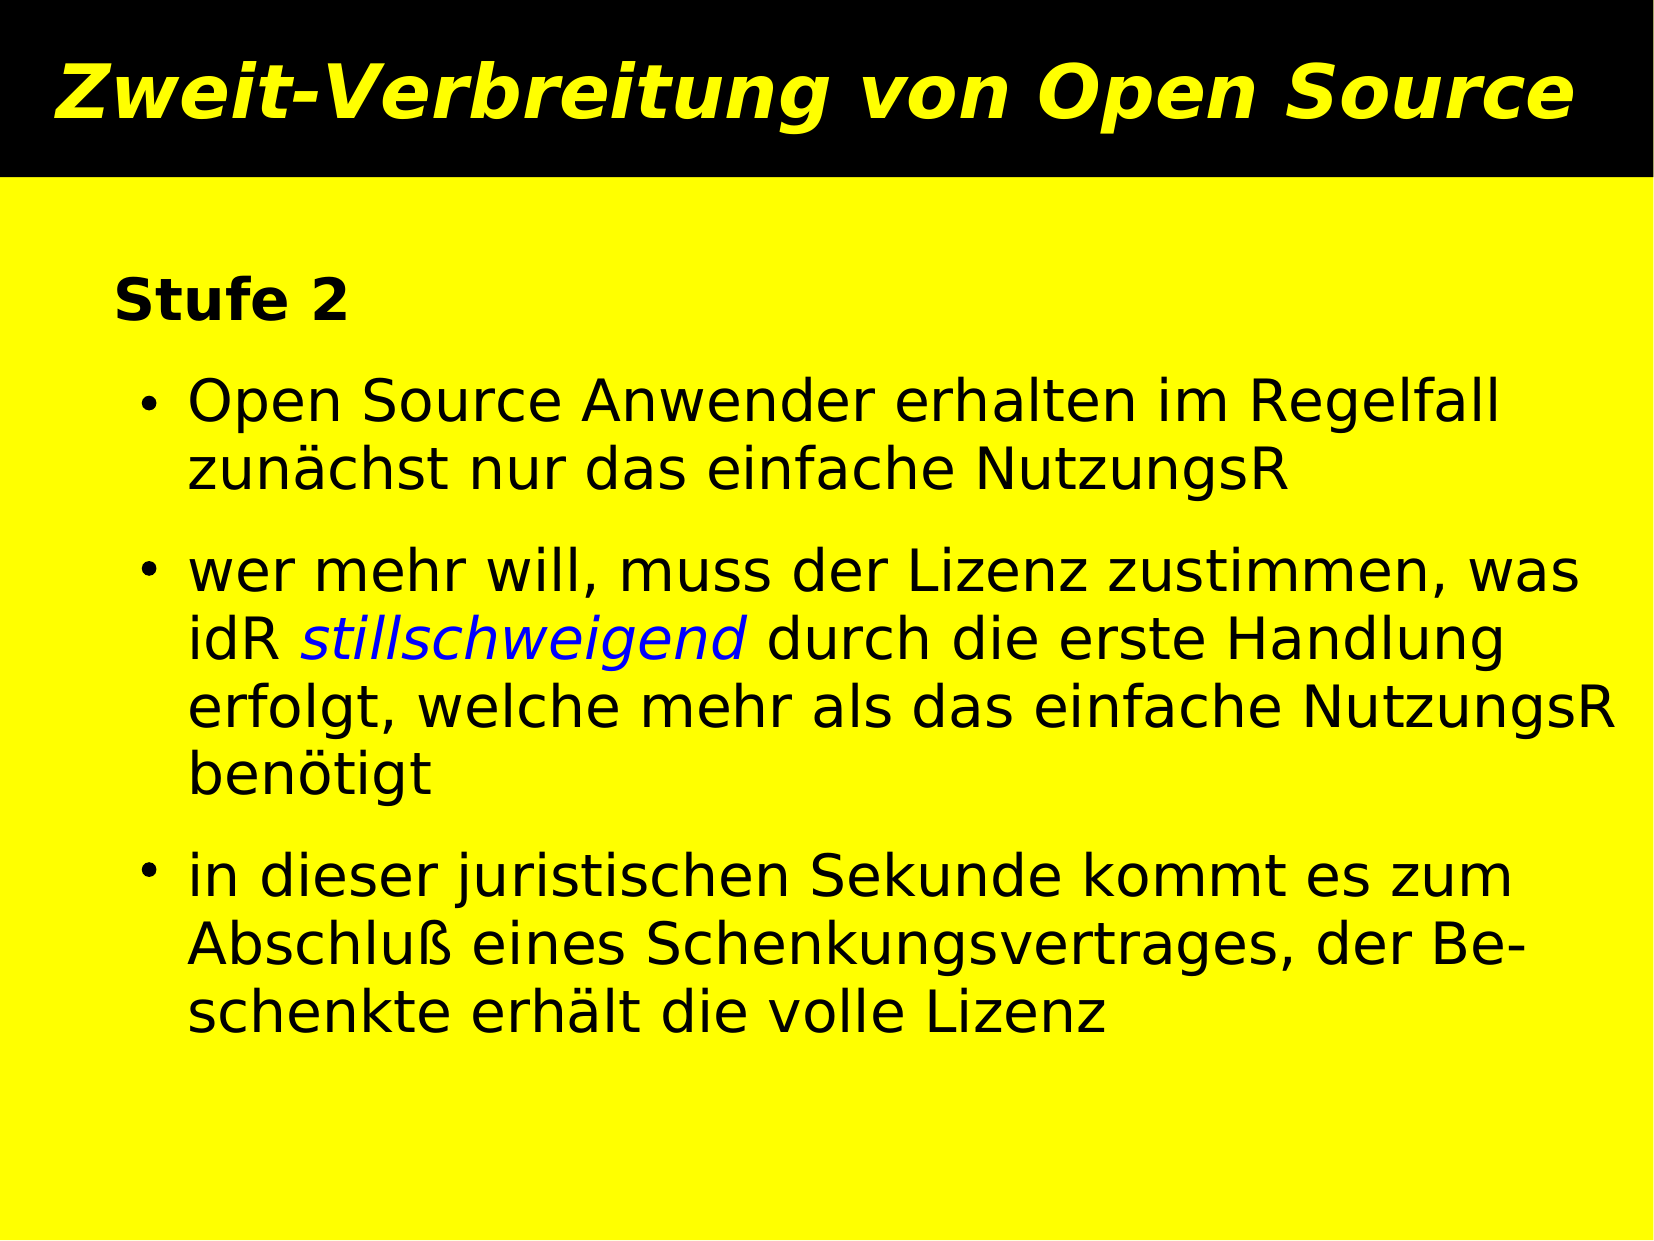

Zweit-Verbreitung von Open Source
Stufe 2
	Open Source Anwender erhalten im Regelfall
	zunächst nur das einfache NutzungsR
	wer mehr will, muss der Lizenz zustimmen, was
	idR stillschweigend durch die erste Handlung
	erfolgt, welche mehr als das einfache NutzungsR
	benötigt
	in dieser juristischen Sekunde kommt es zum
	Abschluß eines Schenkungsvertrages, der Be-
	schenkte erhält die volle Lizenz